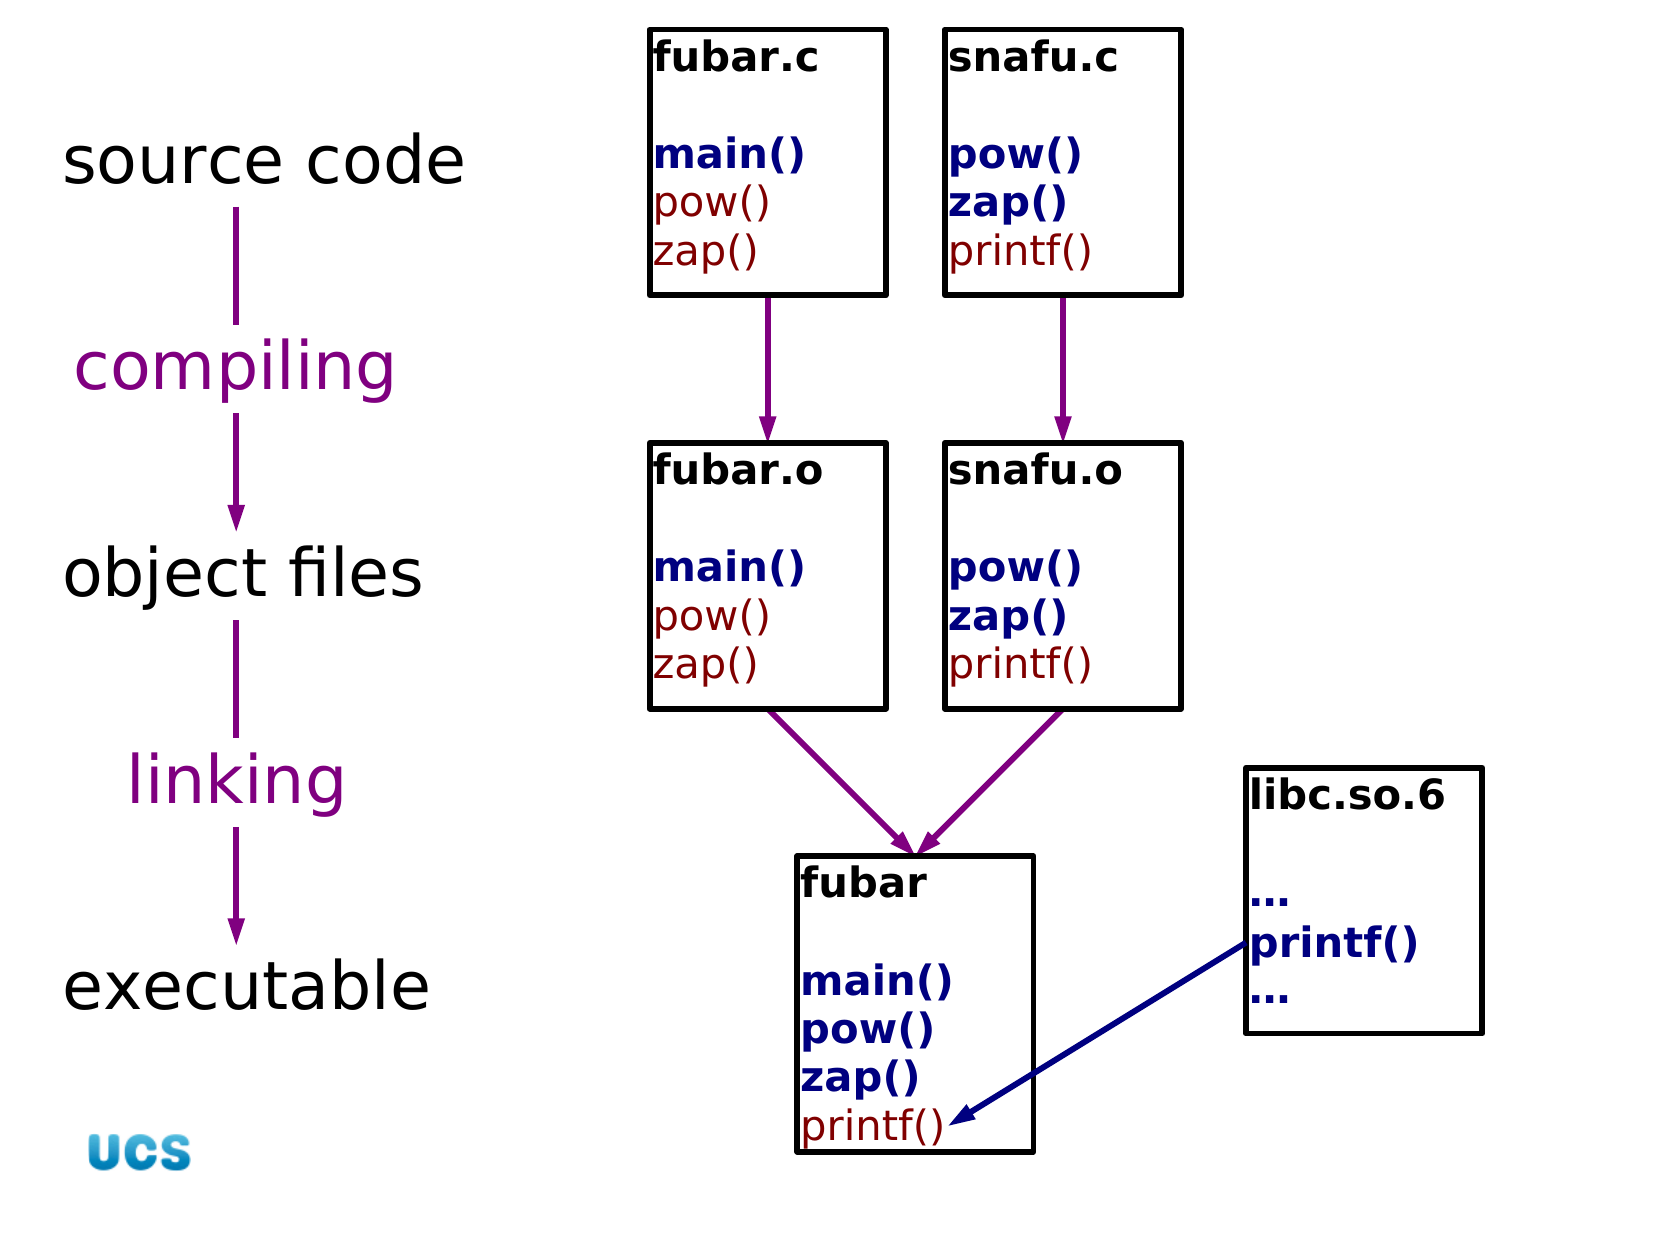

fubar.c
main()
pow()
zap()
snafu.c
pow()
zap()
printf()
source code
compiling
fubar.o
main()
pow()
zap()
snafu.o
pow()
zap()
printf()
object files
linking
libc.so.6
…
…
fubar
main()
pow()
zap()
printf()
executable
printf()